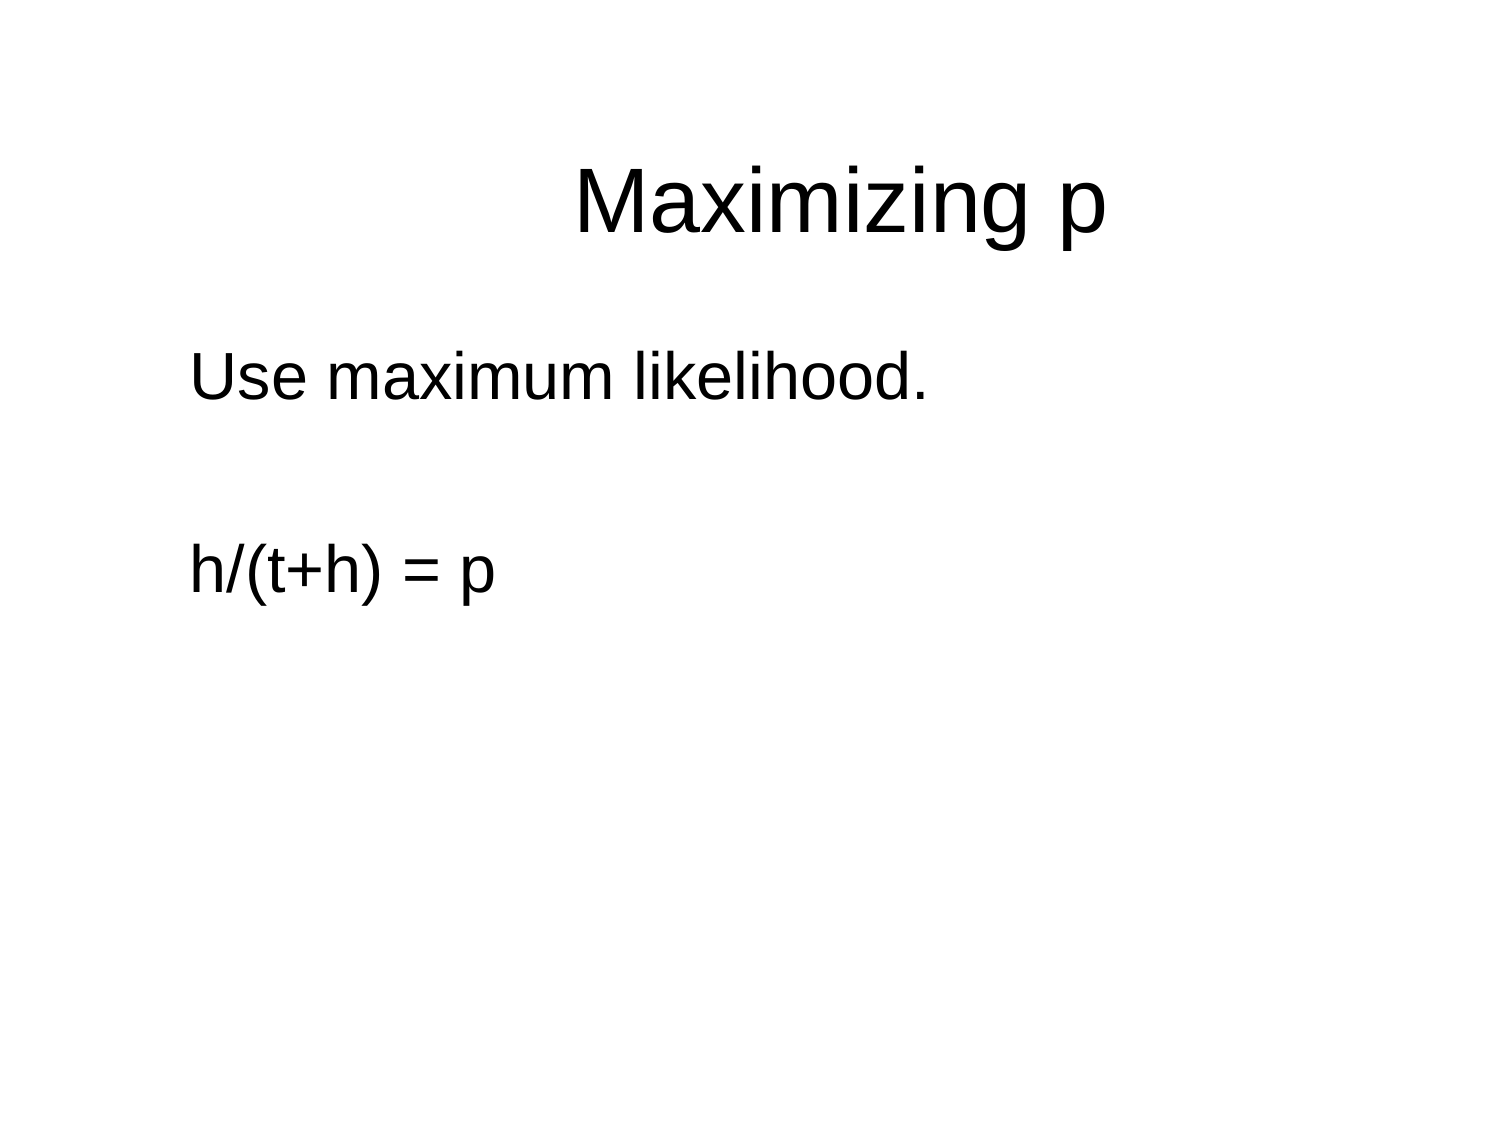

# Maximizing p
Use maximum likelihood.
h/(t+h) = p